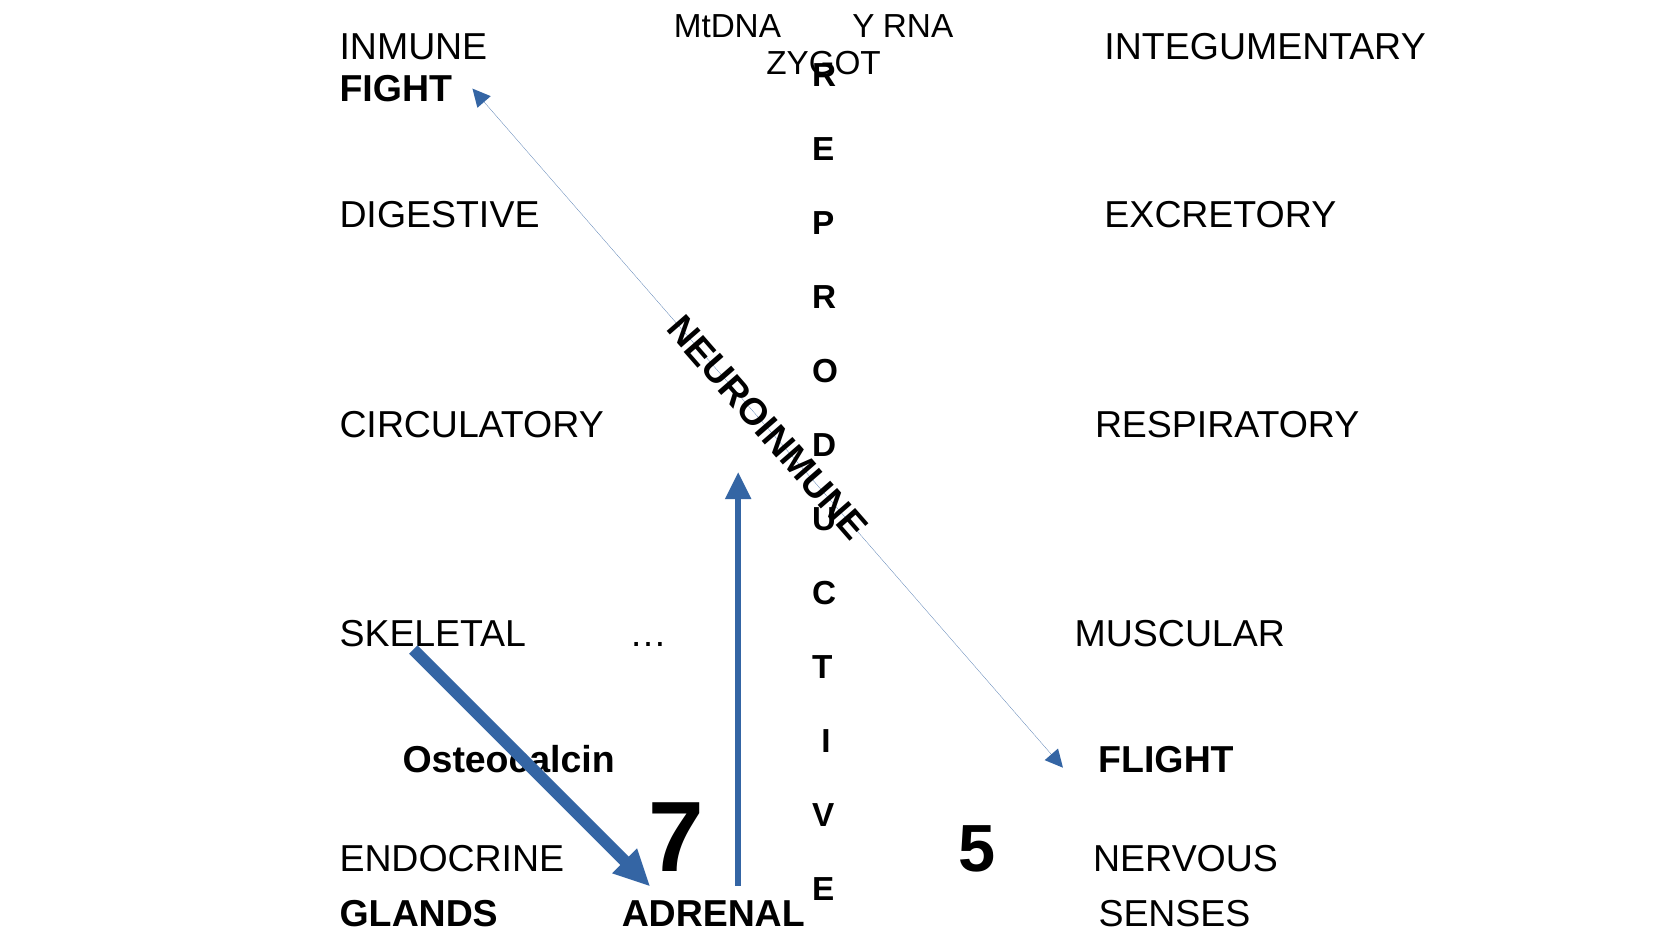

MtDNA Y RNA
 ZYGOT
INMUNE INTEGUMENTARY
FIGHT
DIGESTIVE EXCRETORY
CIRCULATORY RESPIRATORY
SKELETAL … MUSCULAR
 Osteocalcin FLIGHT
ENDOCRINE 7 5 NERVOUS
GLANDS ADRENAL SENSES
R E P R O D U C T
 I V E
NEUROINMUNE